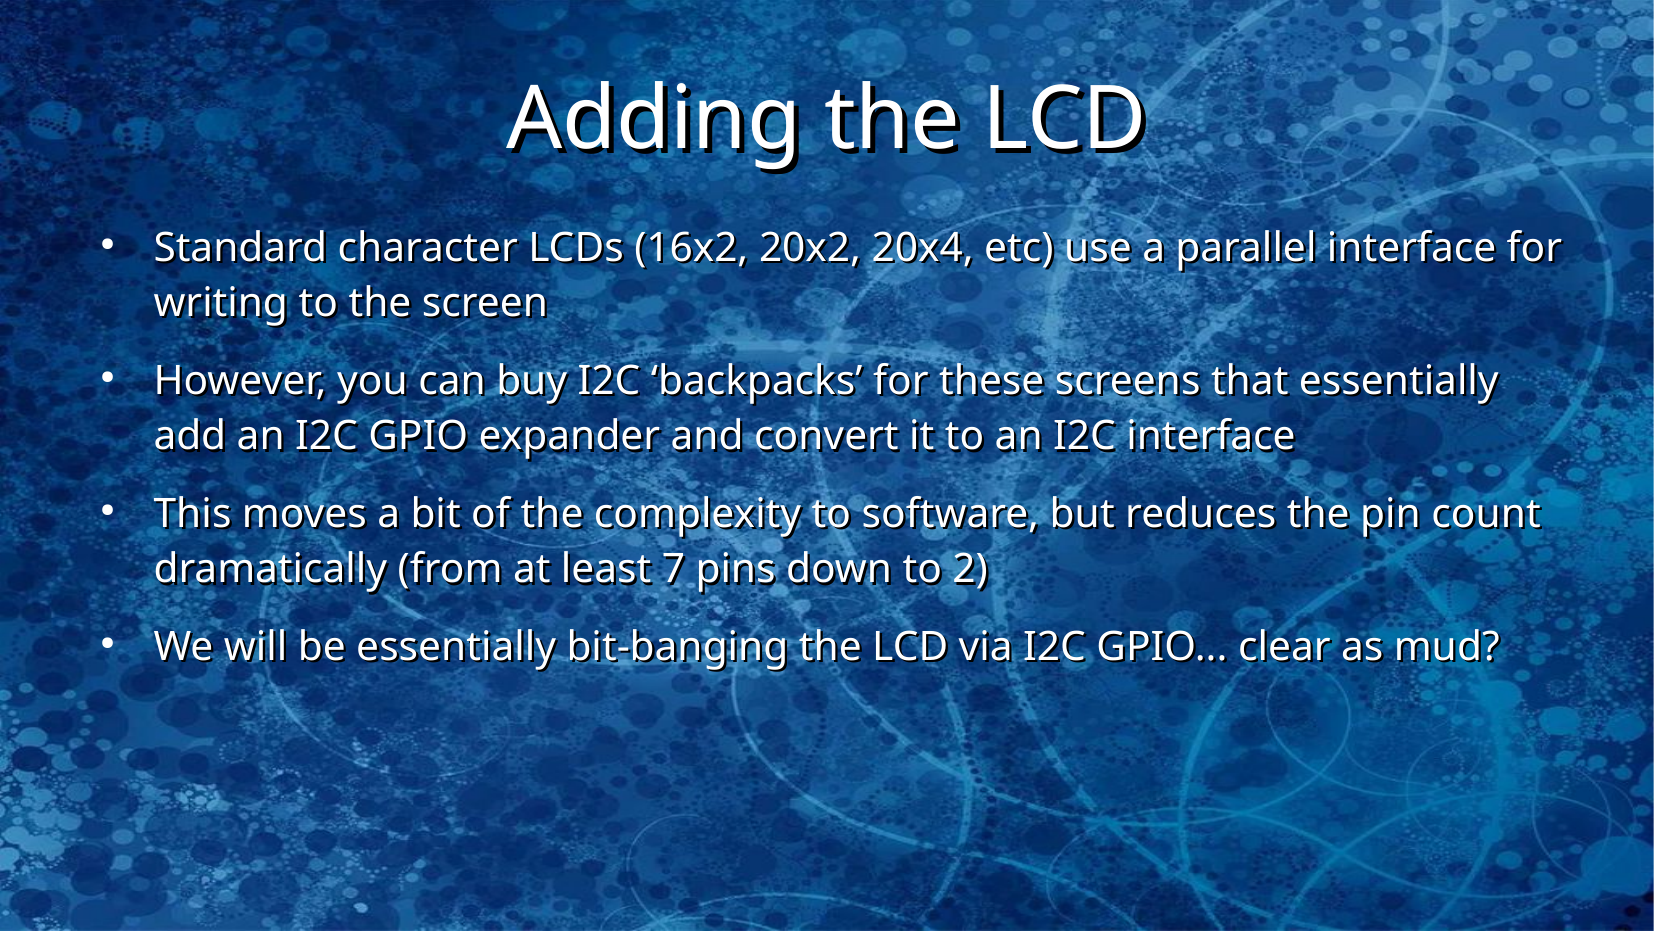

# Adding the LCD
Standard character LCDs (16x2, 20x2, 20x4, etc) use a parallel interface for writing to the screen
However, you can buy I2C ‘backpacks’ for these screens that essentially add an I2C GPIO expander and convert it to an I2C interface
This moves a bit of the complexity to software, but reduces the pin count dramatically (from at least 7 pins down to 2)
We will be essentially bit-banging the LCD via I2C GPIO... clear as mud?